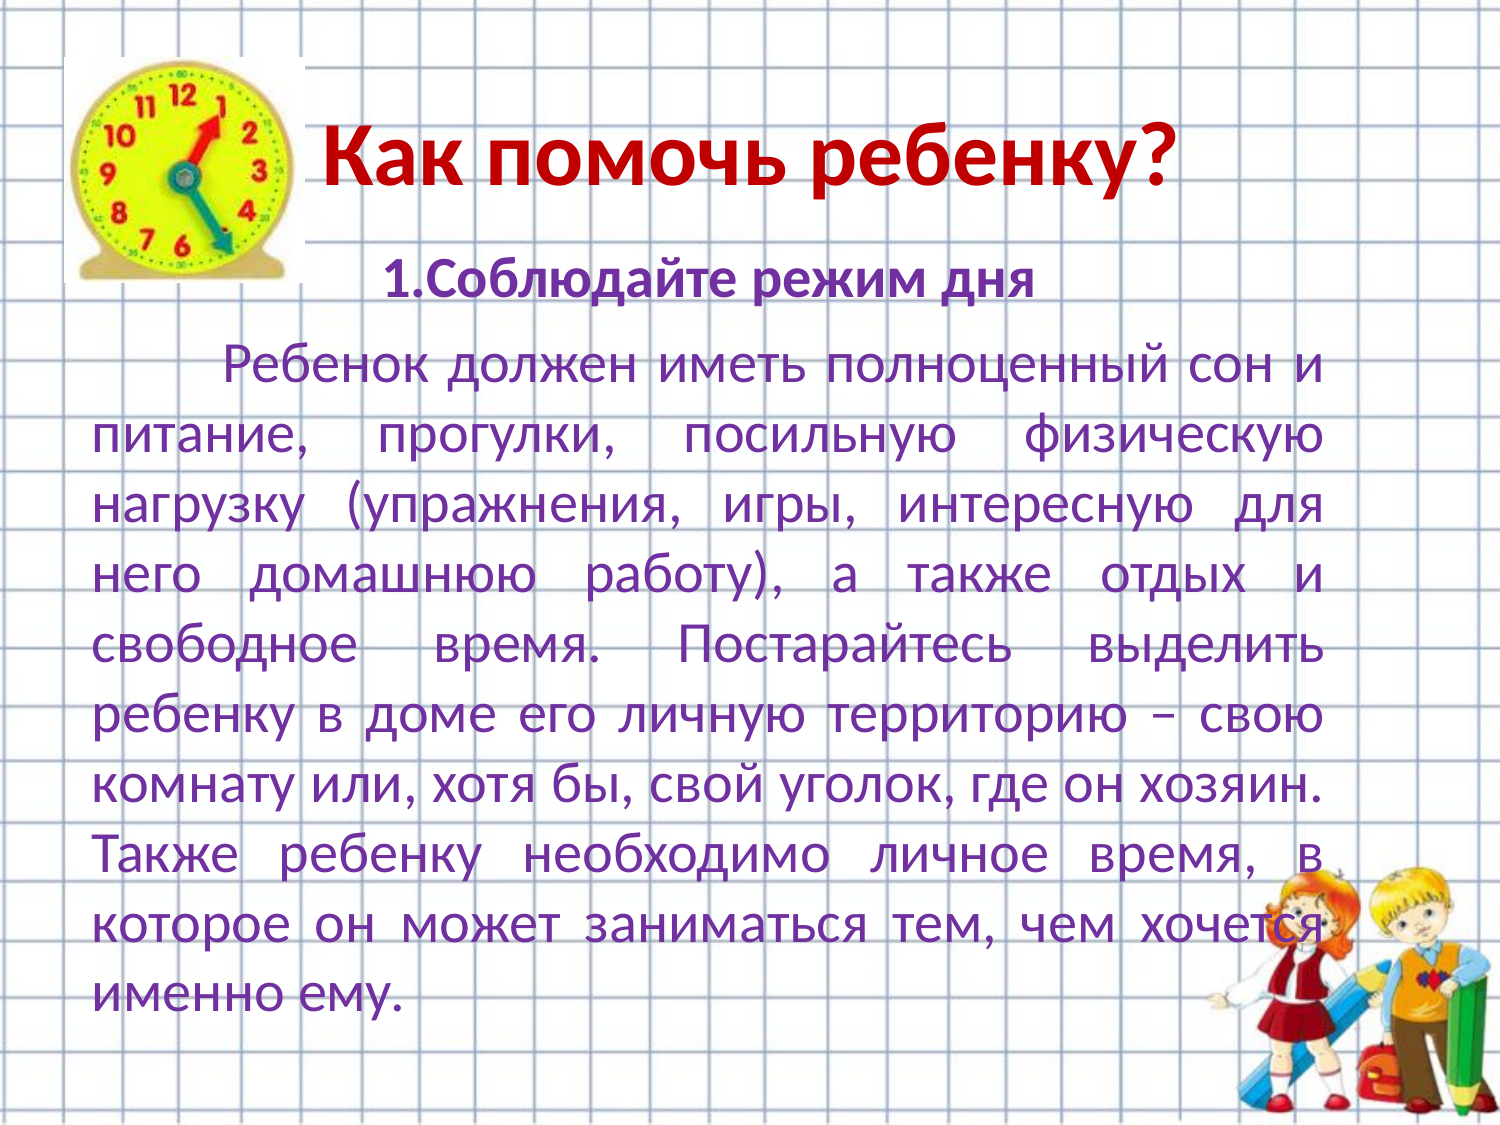

Как помочь ребенку?
# 1.Соблюдайте режим дня
 Ребенок должен иметь полноценный сон и питание, прогулки, посильную физическую нагрузку (упражнения, игры, интересную для него домашнюю работу), а также отдых и свободное время. Постарайтесь выделить ребенку в доме его личную территорию – свою комнату или, хотя бы, свой уголок, где он хозяин. Также ребенку необходимо личное время, в которое он может заниматься тем, чем хочется именно ему.